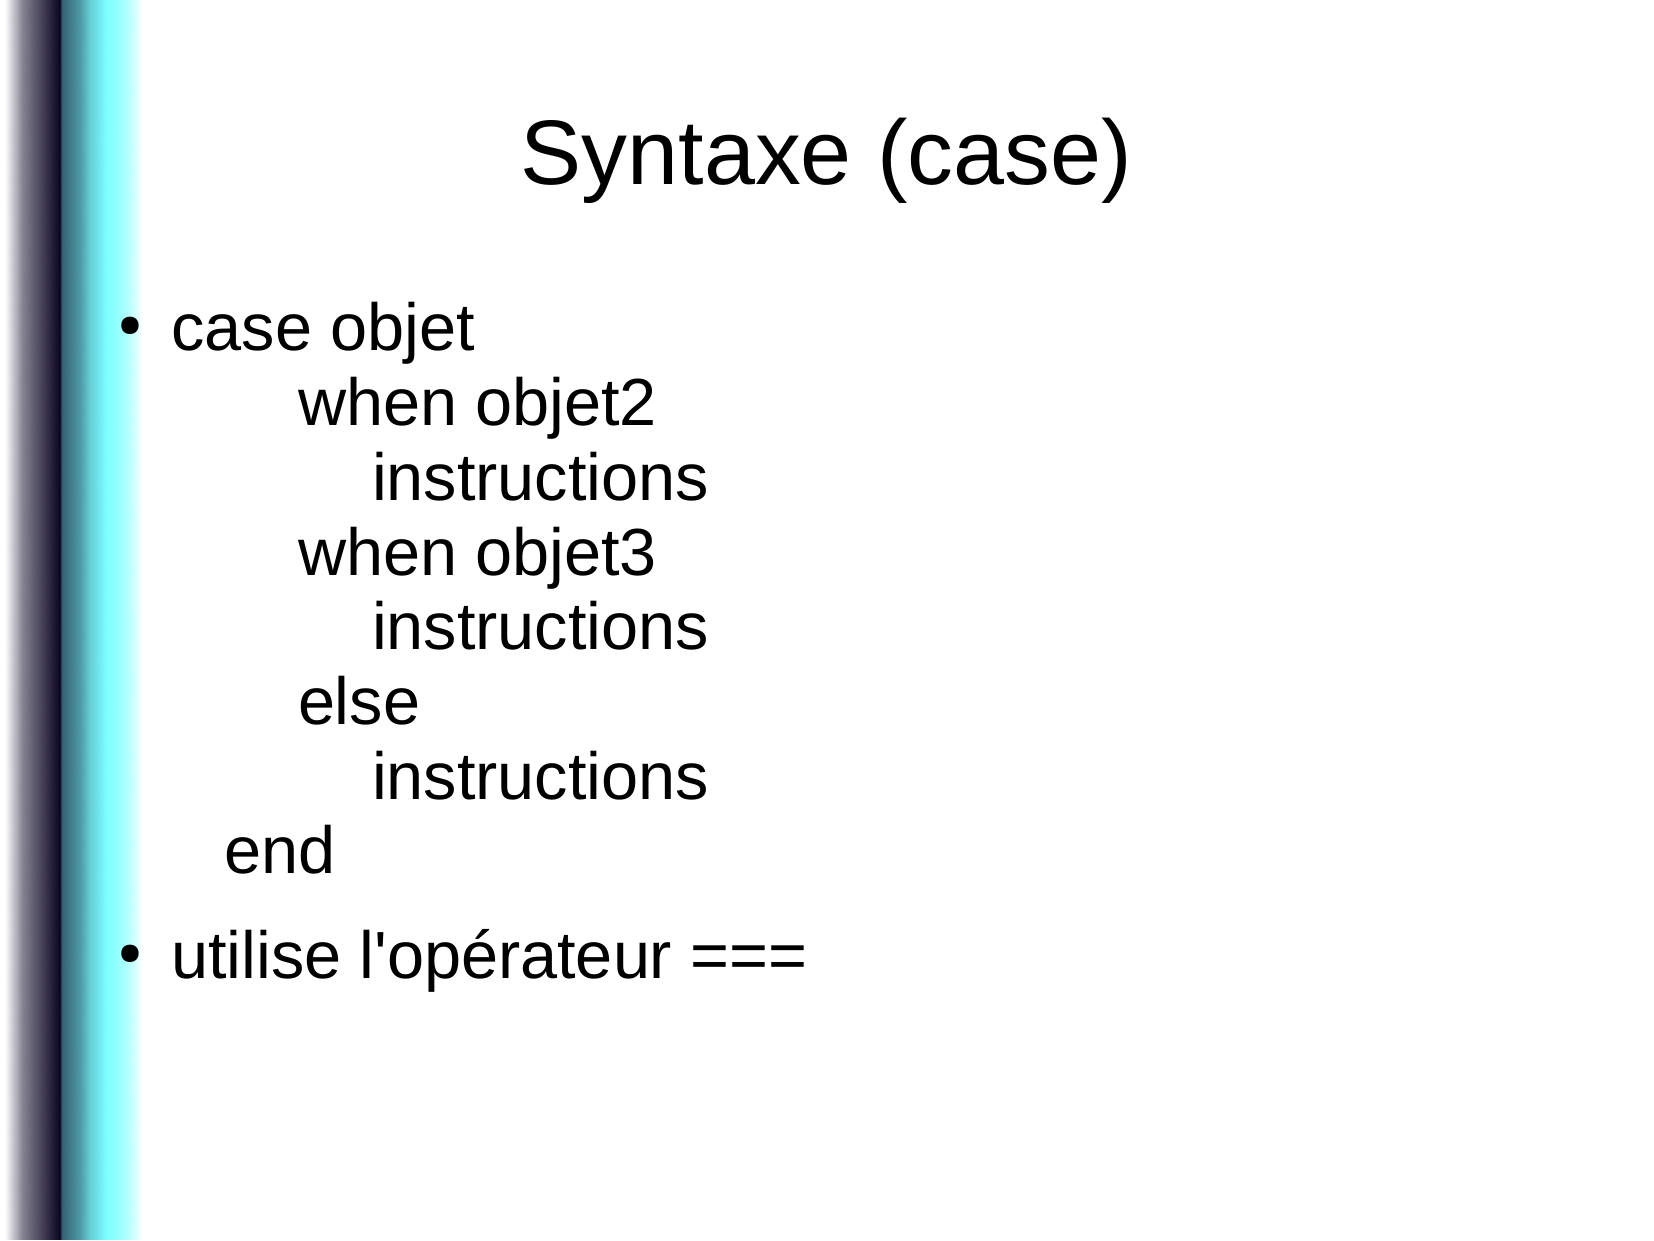

# Syntaxe (case)
case objet
	when objet2
		instructions
	when objet3
		instructions
	else
		instructions
end
utilise l'opérateur ===